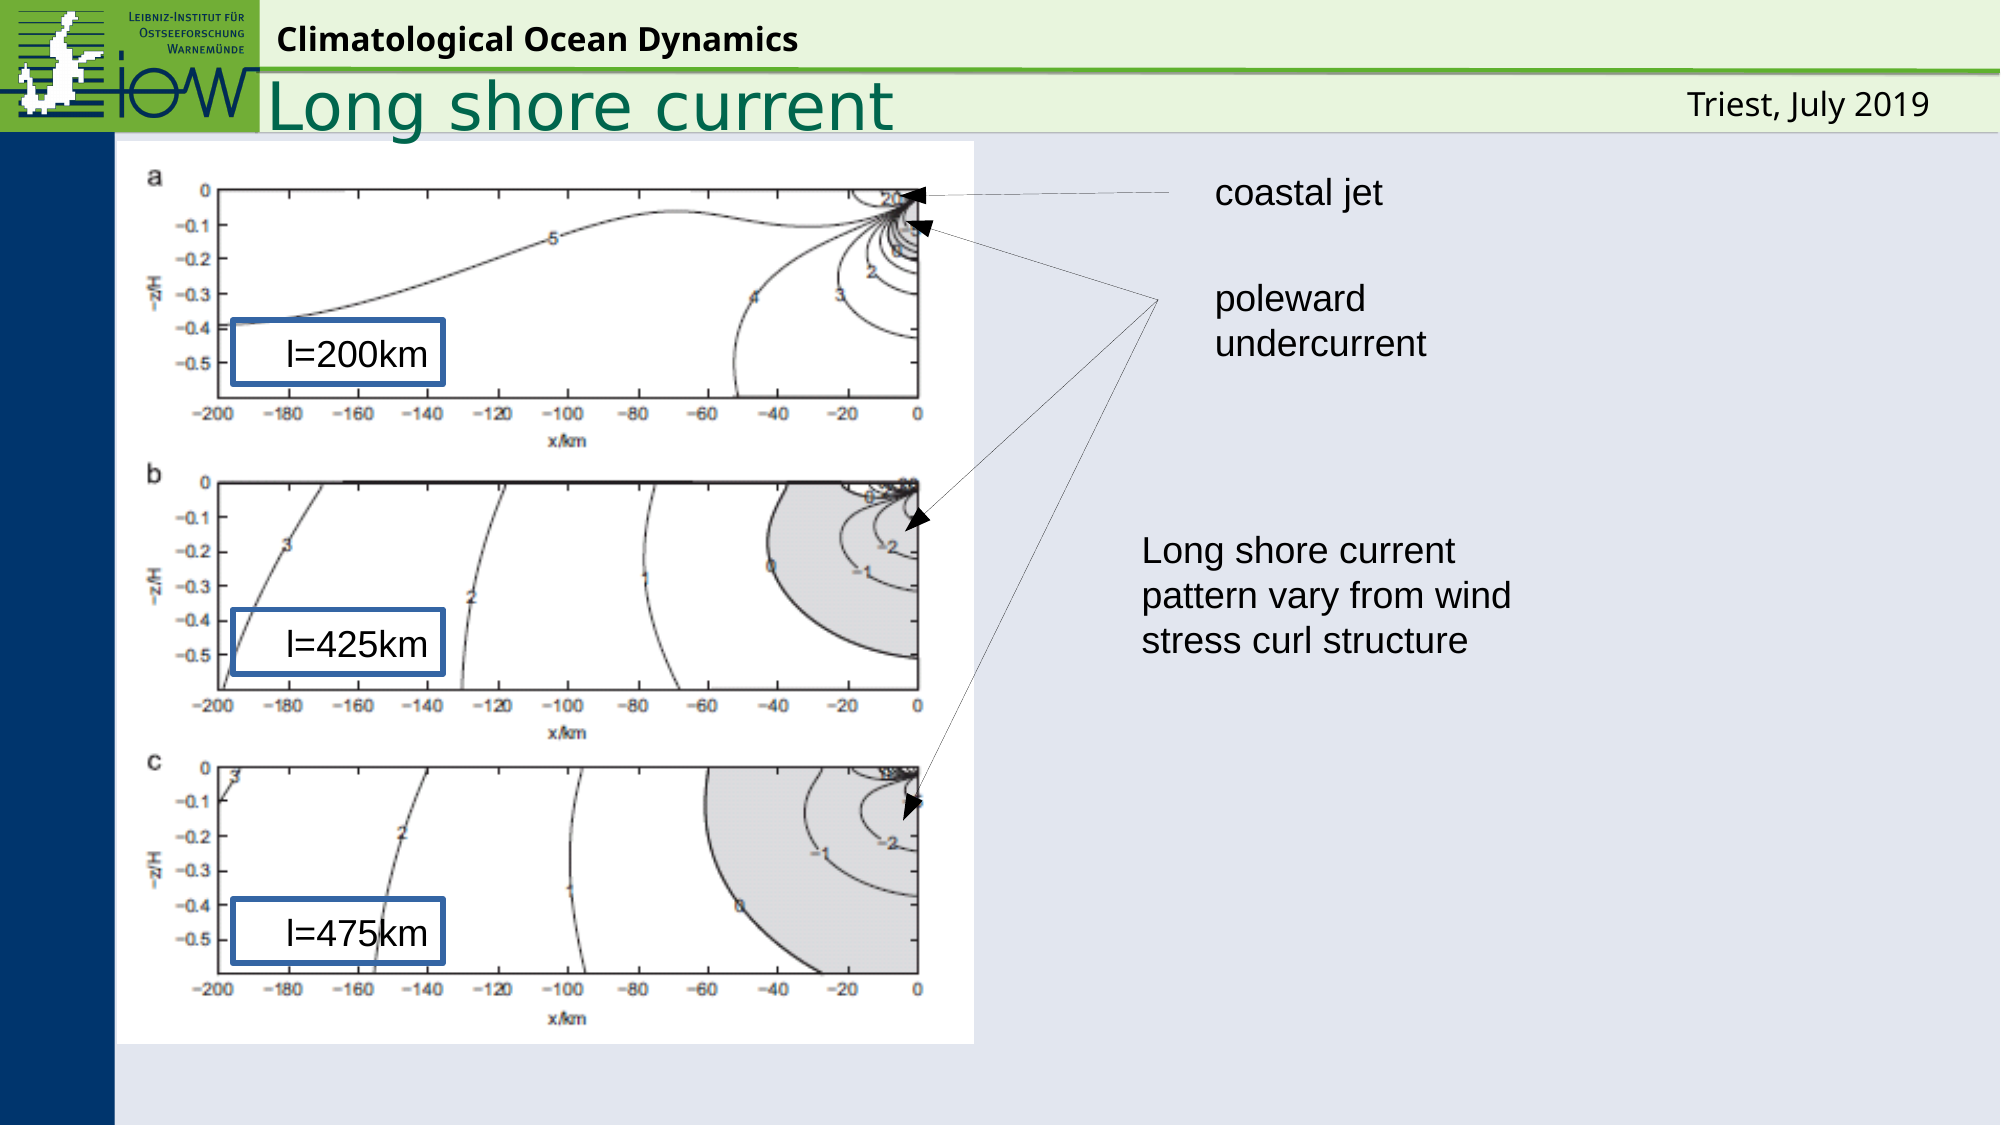

Long shore current
coastal jet
poleward
undercurrent
l=200km
Long shore current
pattern vary from wind
stress curl structure
l=425km
l=475km